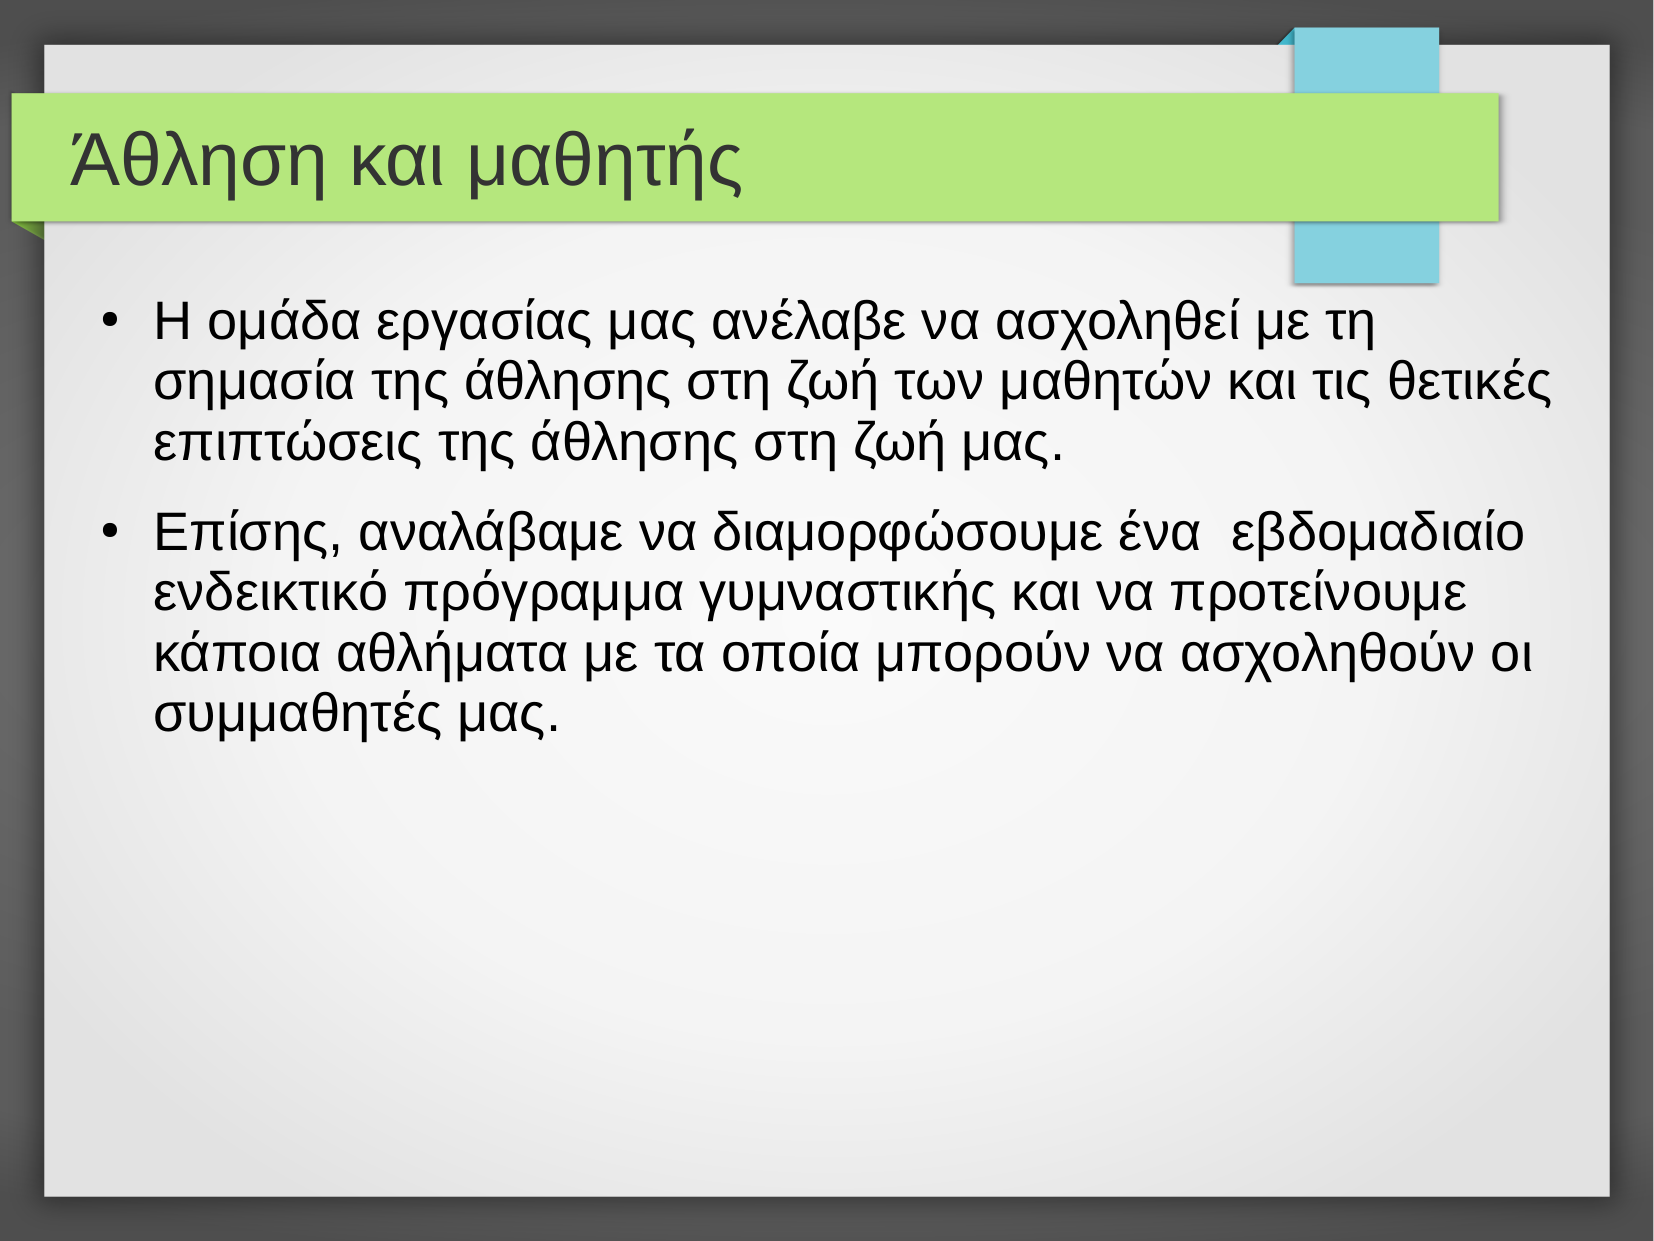

# Άθληση και μαθητής
Η ομάδα εργασίας μας ανέλαβε να ασχοληθεί με τη σημασία της άθλησης στη ζωή των μαθητών και τις θετικές επιπτώσεις της άθλησης στη ζωή μας.
Επίσης, αναλάβαμε να διαμορφώσουμε ένα εβδομαδιαίο ενδεικτικό πρόγραμμα γυμναστικής και να προτείνουμε κάποια αθλήματα με τα οποία μπορούν να ασχοληθούν οι συμμαθητές μας.